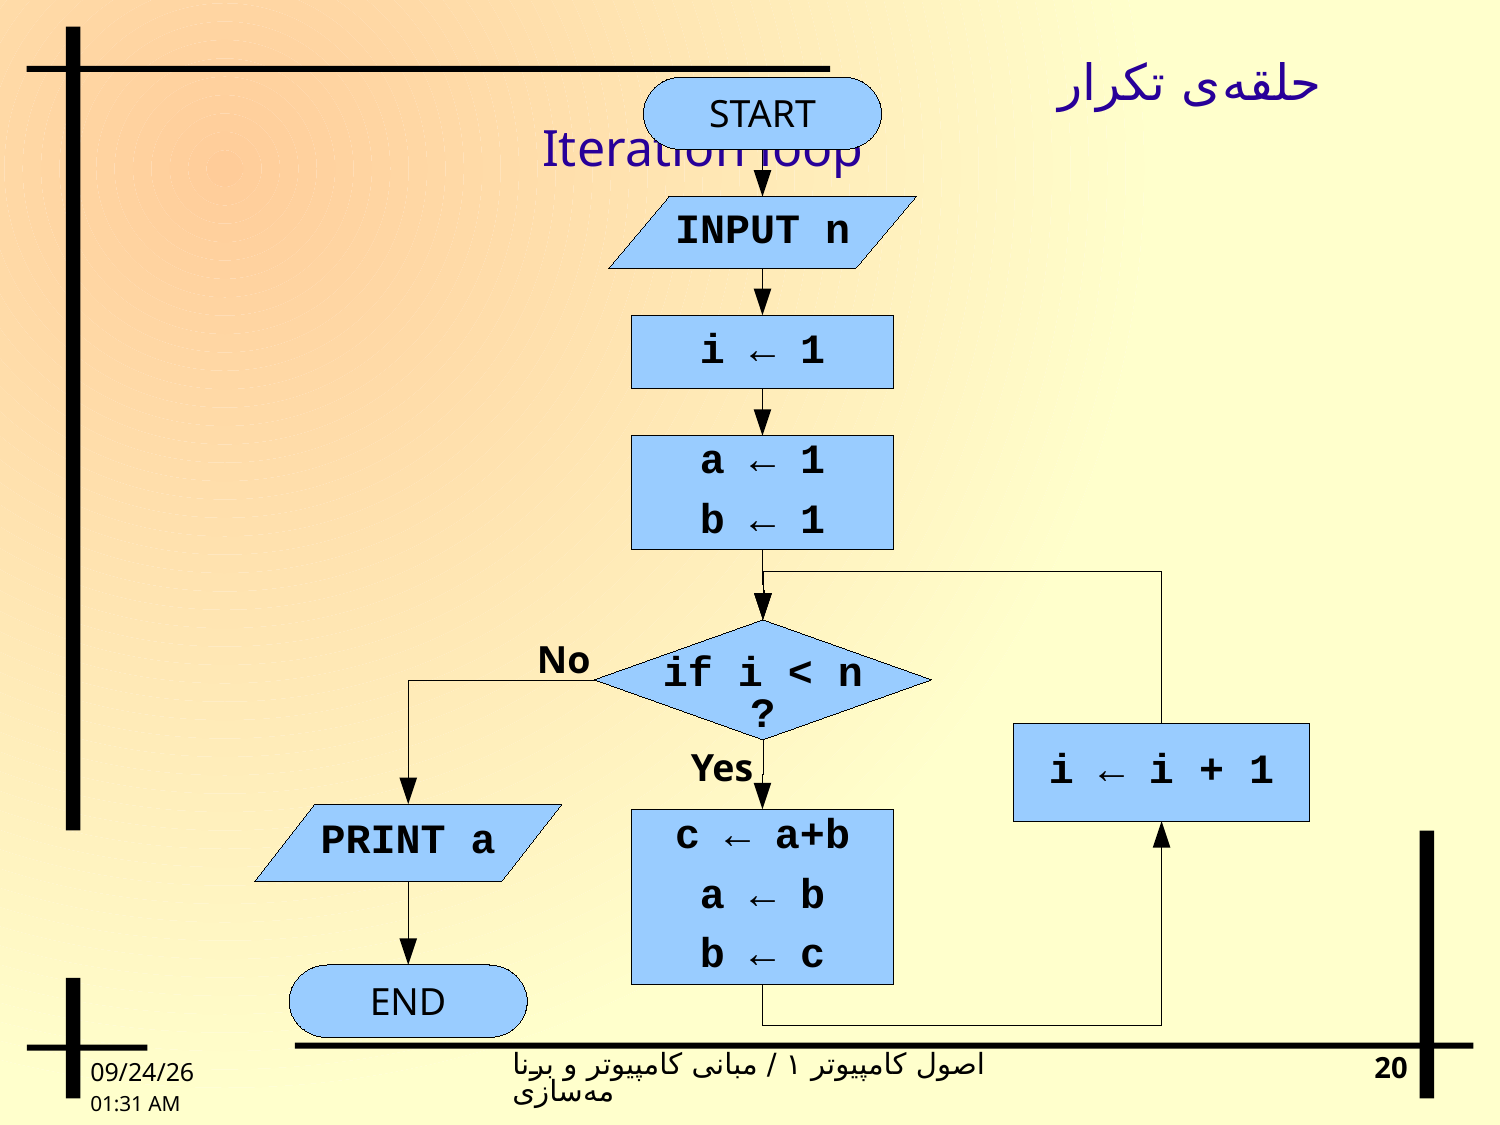

# حلقه‌ی تکرار Iteration loop
START
INPUT n
i ← 1
a ← 1
b ← 1
if i < n
?
No
i ← i + 1
Yes
PRINT a
c ← a+b
a ← b
b ← c
END
اصول کامپیوتر ۱ / مبانی کامپیوتر و برنامه‌سازی
20